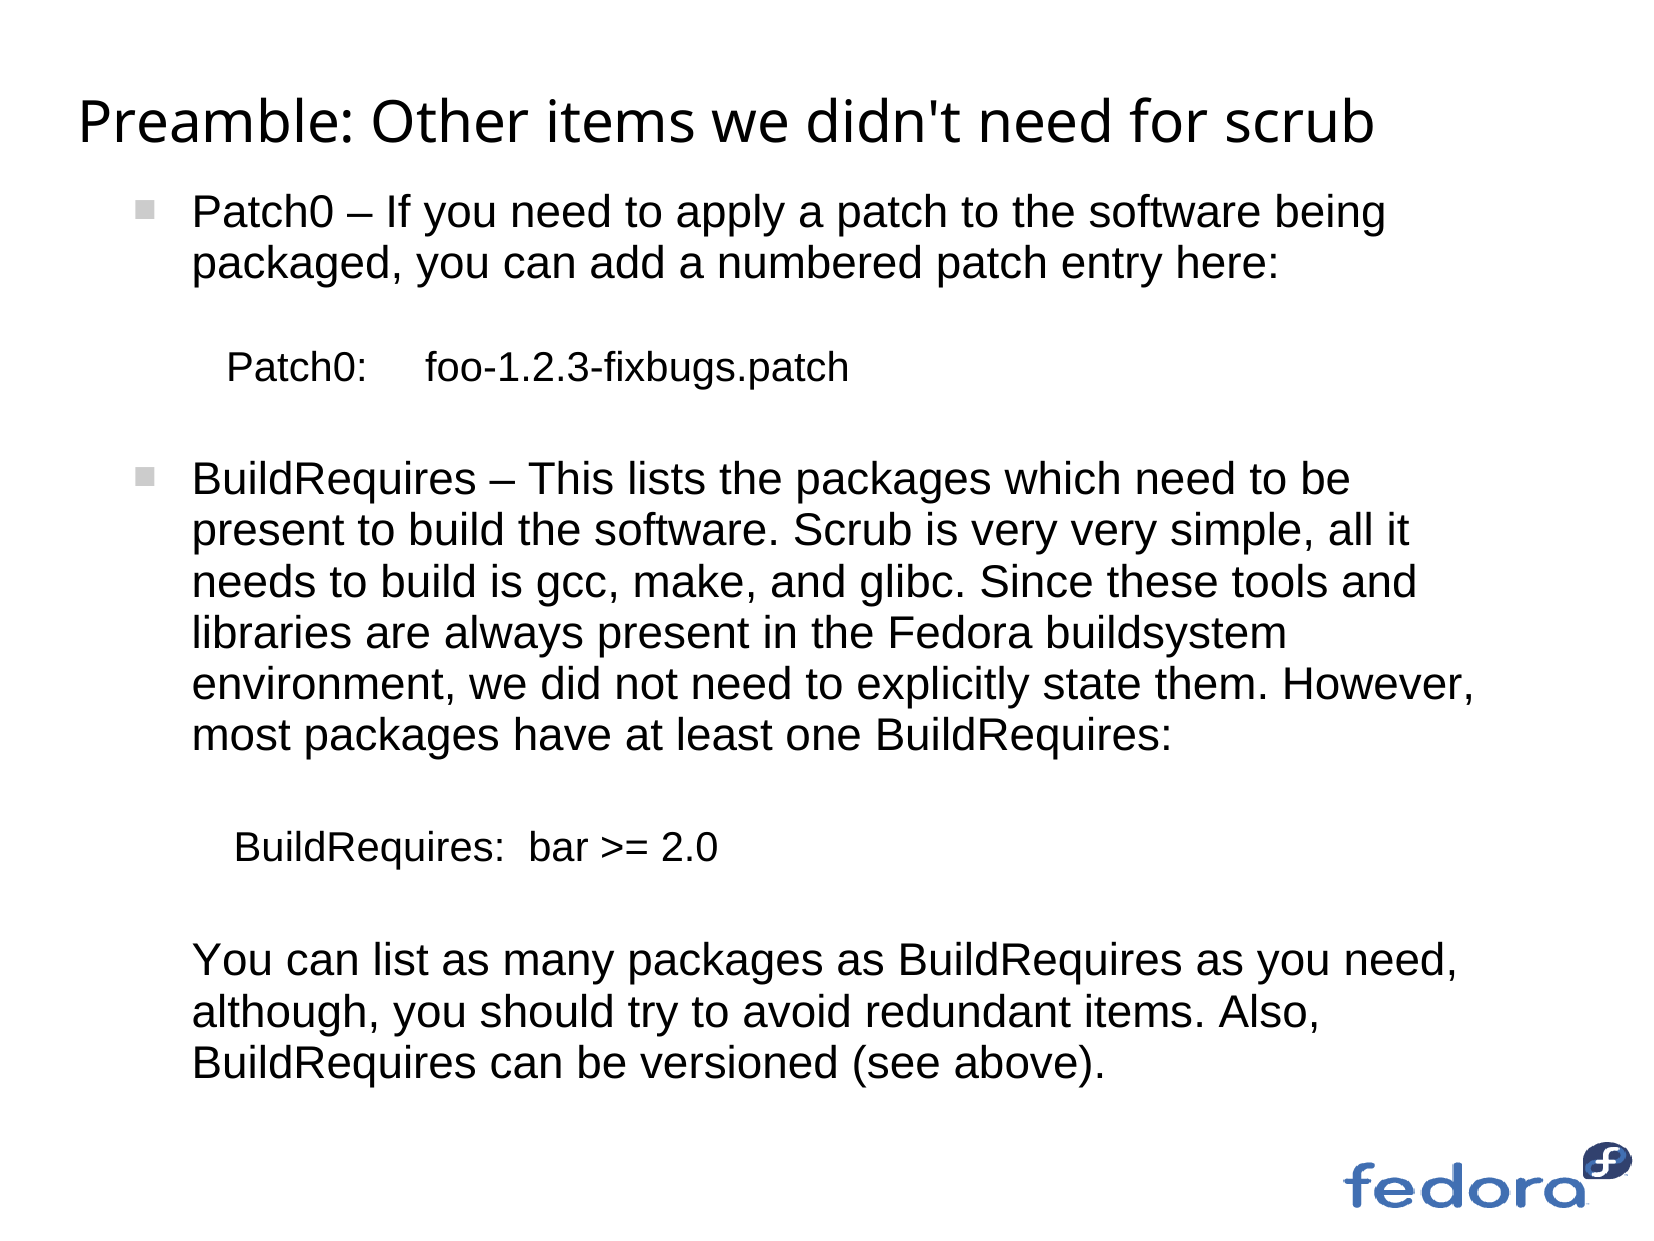

# Preamble: Other items we didn't need for scrub
Patch0 – If you need to apply a patch to the software being packaged, you can add a numbered patch entry here:
 Patch0: foo-1.2.3-fixbugs.patch
BuildRequires – This lists the packages which need to be present to build the software. Scrub is very very simple, all it needs to build is gcc, make, and glibc. Since these tools and libraries are always present in the Fedora buildsystem environment, we did not need to explicitly state them. However, most packages have at least one BuildRequires:
 BuildRequires: bar >= 2.0
You can list as many packages as BuildRequires as you need, although, you should try to avoid redundant items. Also, BuildRequires can be versioned (see above).